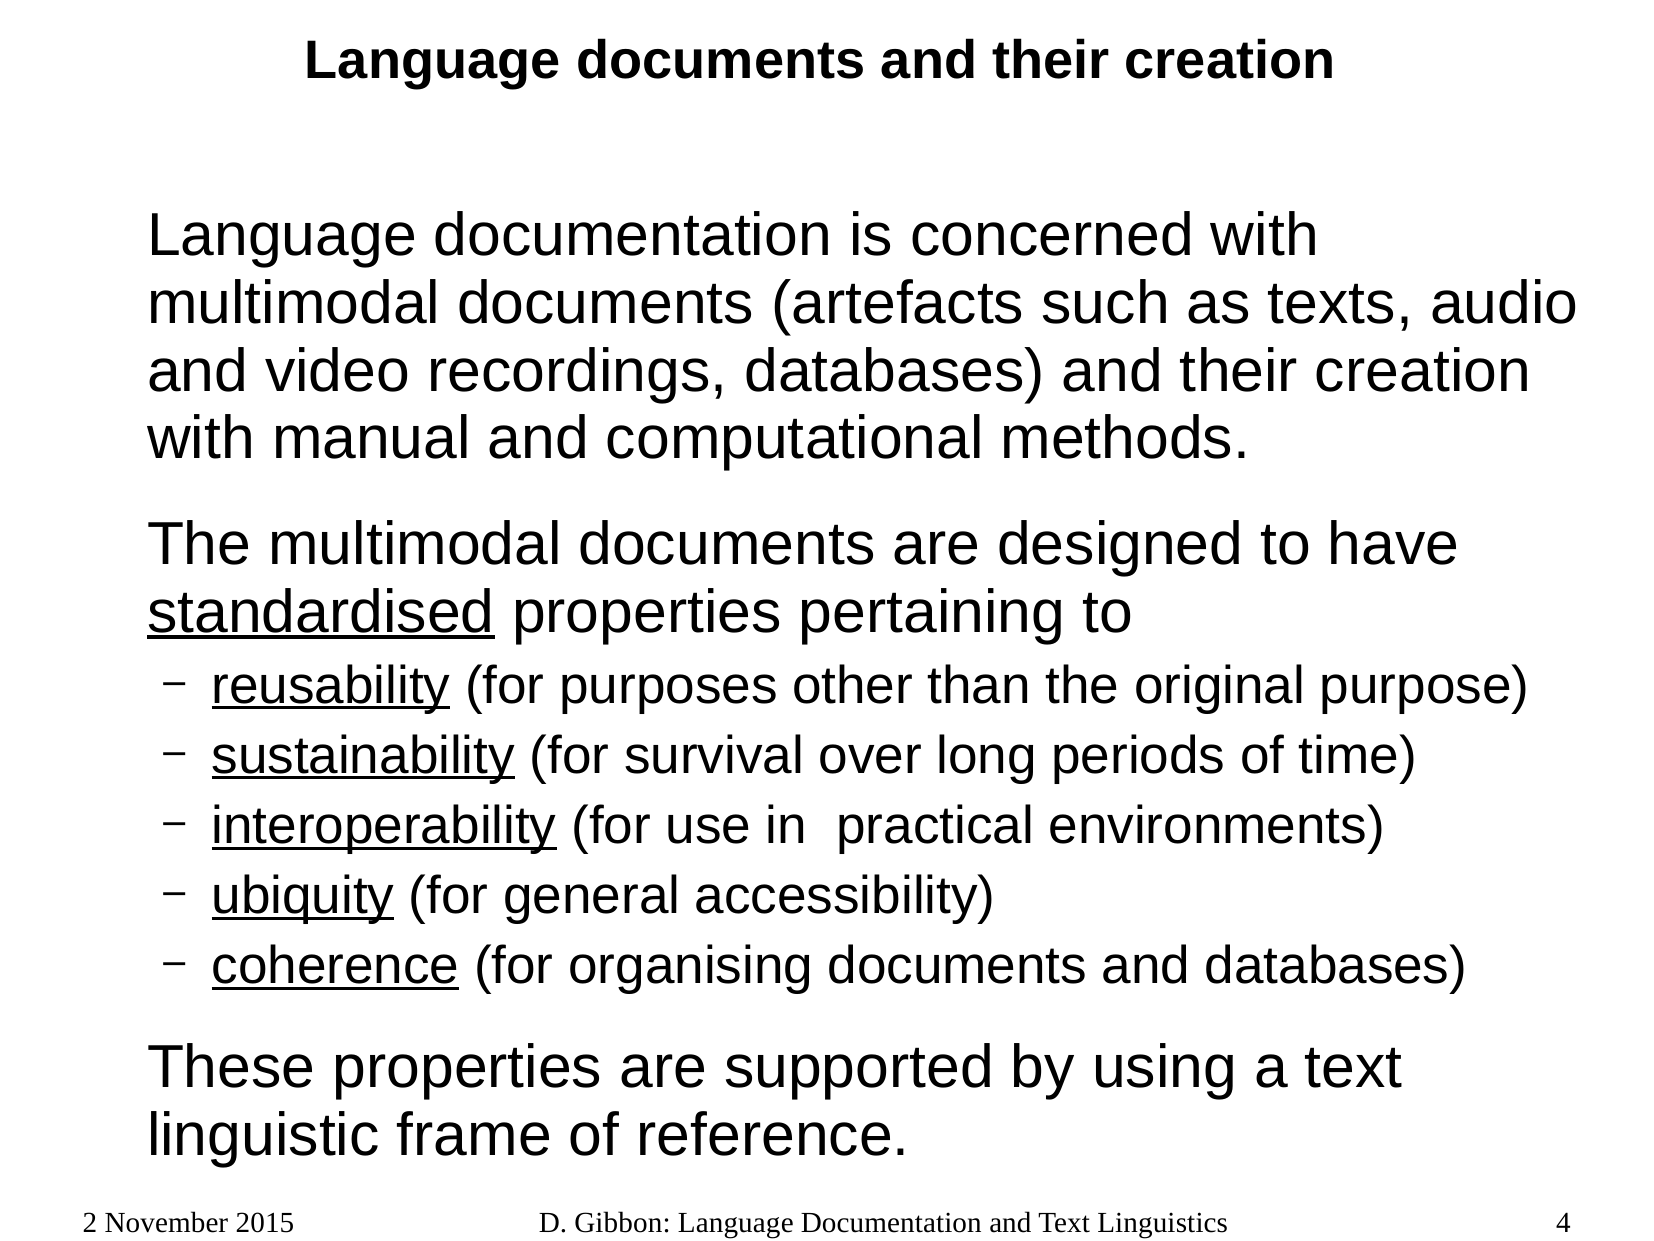

# Language documents and their creation
Language documentation is concerned with multimodal documents (artefacts such as texts, audio and video recordings, databases) and their creation with manual and computational methods.
The multimodal documents are designed to have standardised properties pertaining to
reusability (for purposes other than the original purpose)
sustainability (for survival over long periods of time)
interoperability (for use in practical environments)
ubiquity (for general accessibility)
coherence (for organising documents and databases)
These properties are supported by using a text linguistic frame of reference.
2 November 2015
D. Gibbon: Language Documentation and Text Linguistics
4